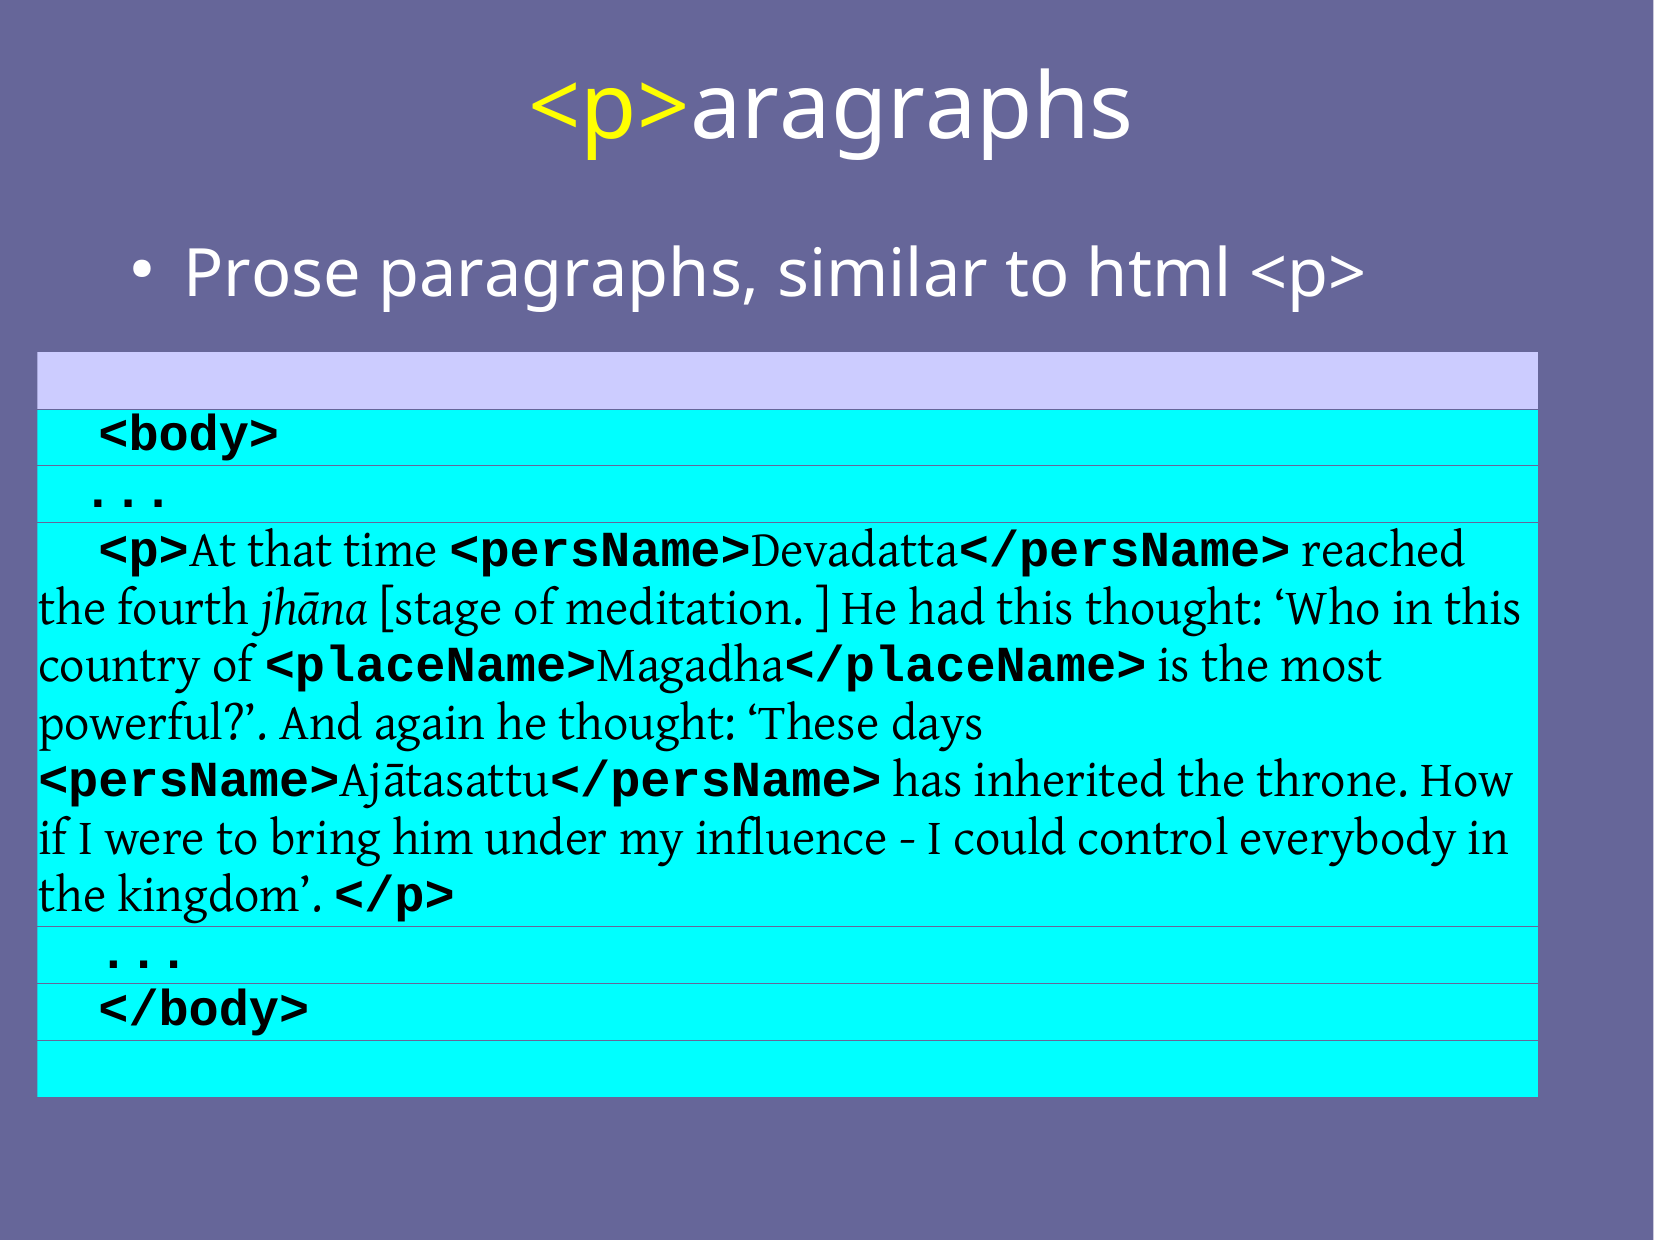

# <p>aragraphs
Prose paragraphs, similar to html <p>